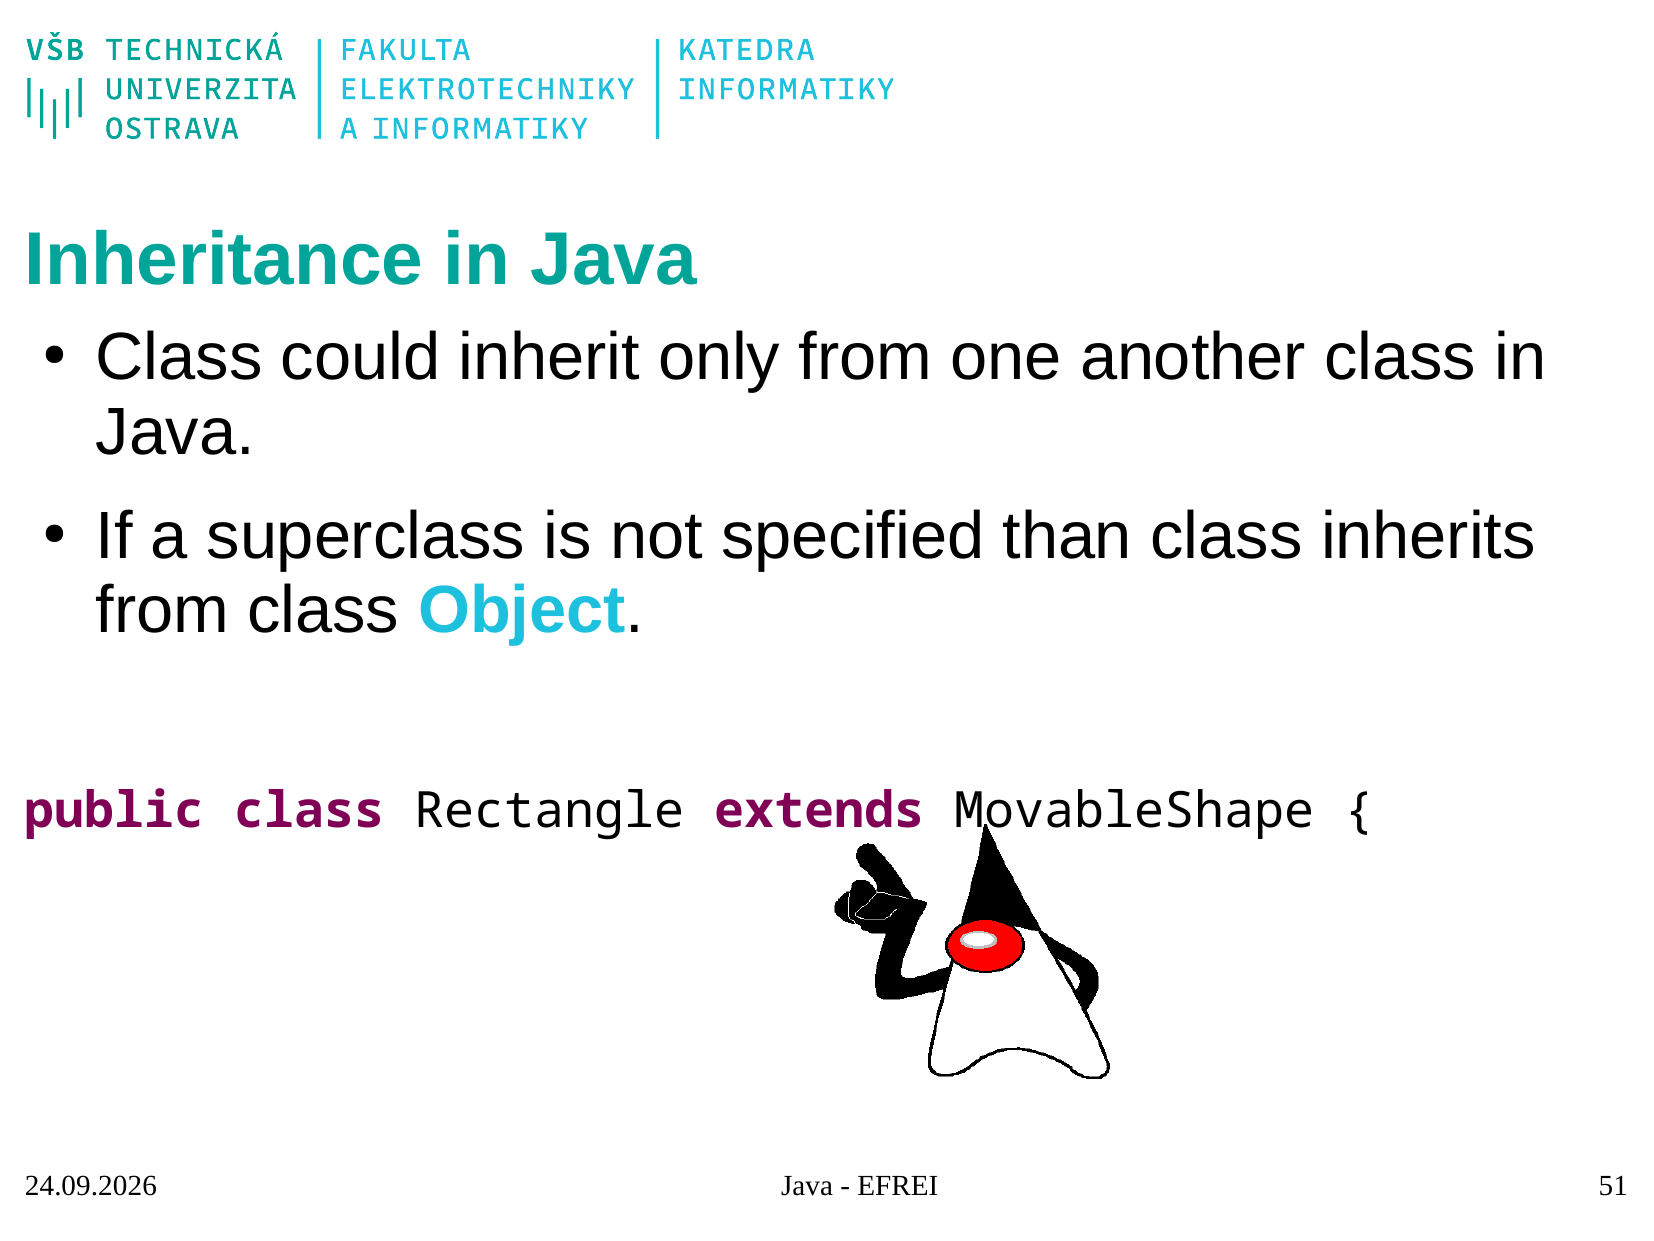

# Inheritance in Java
Class could inherit only from one another class in Java.
If a superclass is not specified than class inherits from class Object.
public class Rectangle extends MovableShape {
Java - EFREI
51